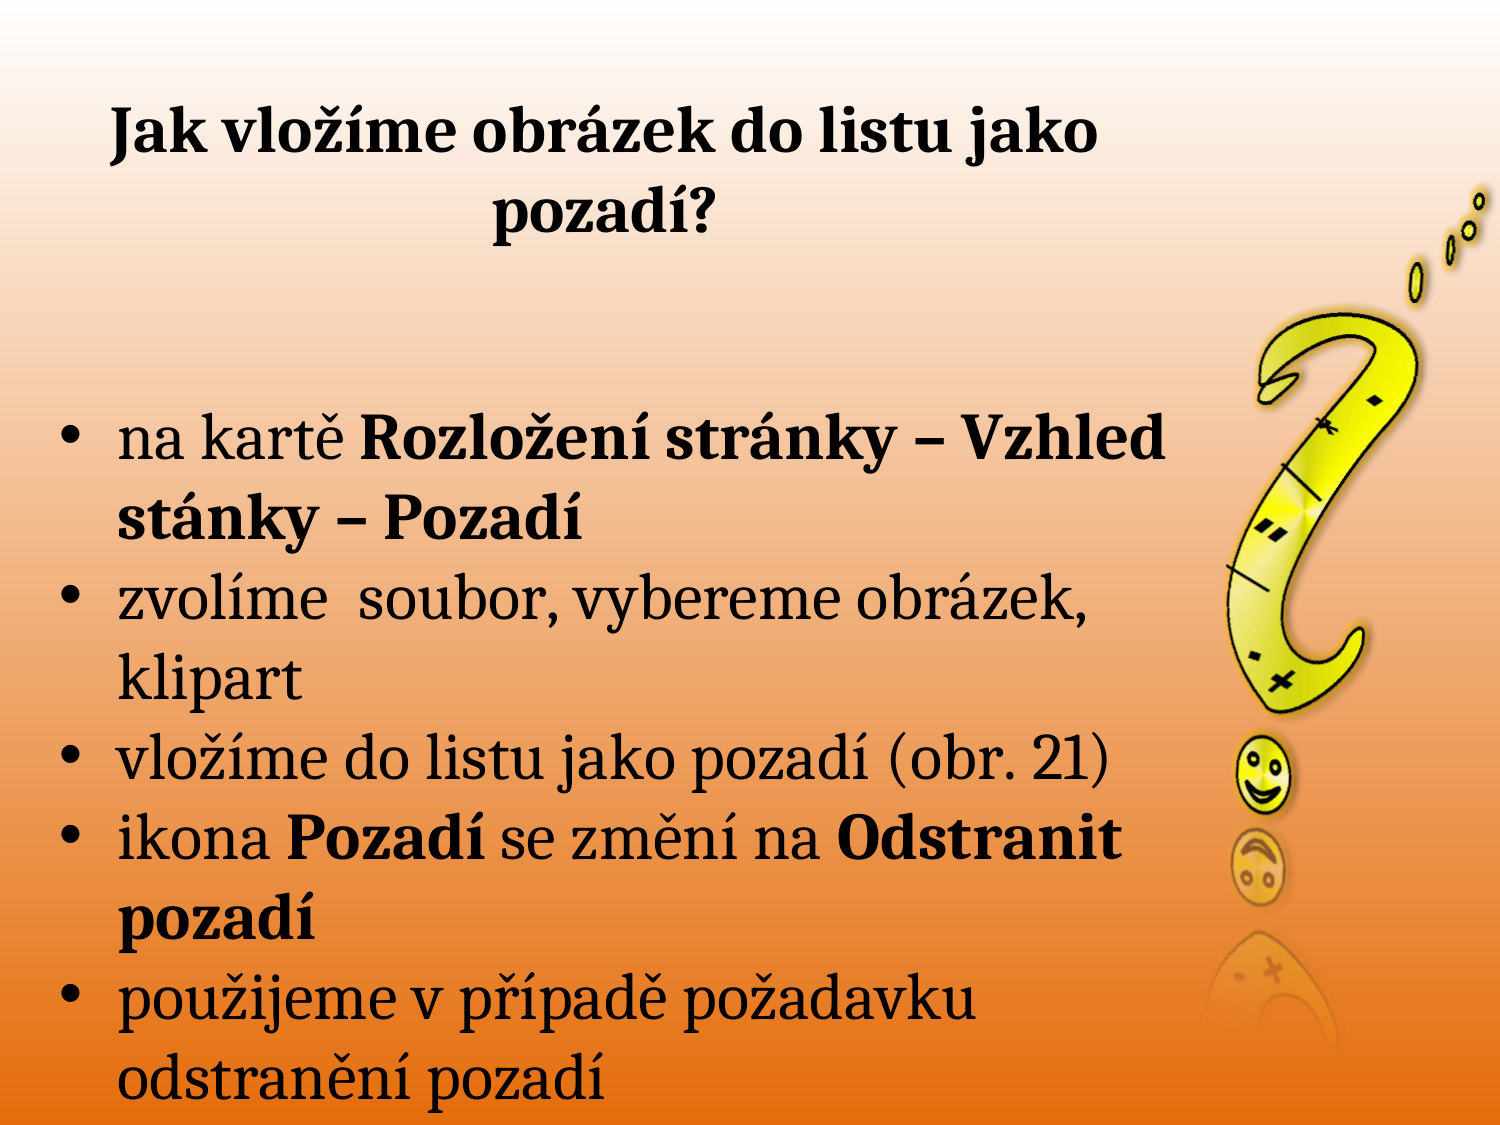

Jak vložíme obrázek do listu jako pozadí?
na kartě Rozložení stránky – Vzhled stánky – Pozadí
zvolíme soubor, vybereme obrázek, klipart
vložíme do listu jako pozadí (obr. 21)
ikona Pozadí se změní na Odstranit pozadí
použijeme v případě požadavku odstranění pozadí